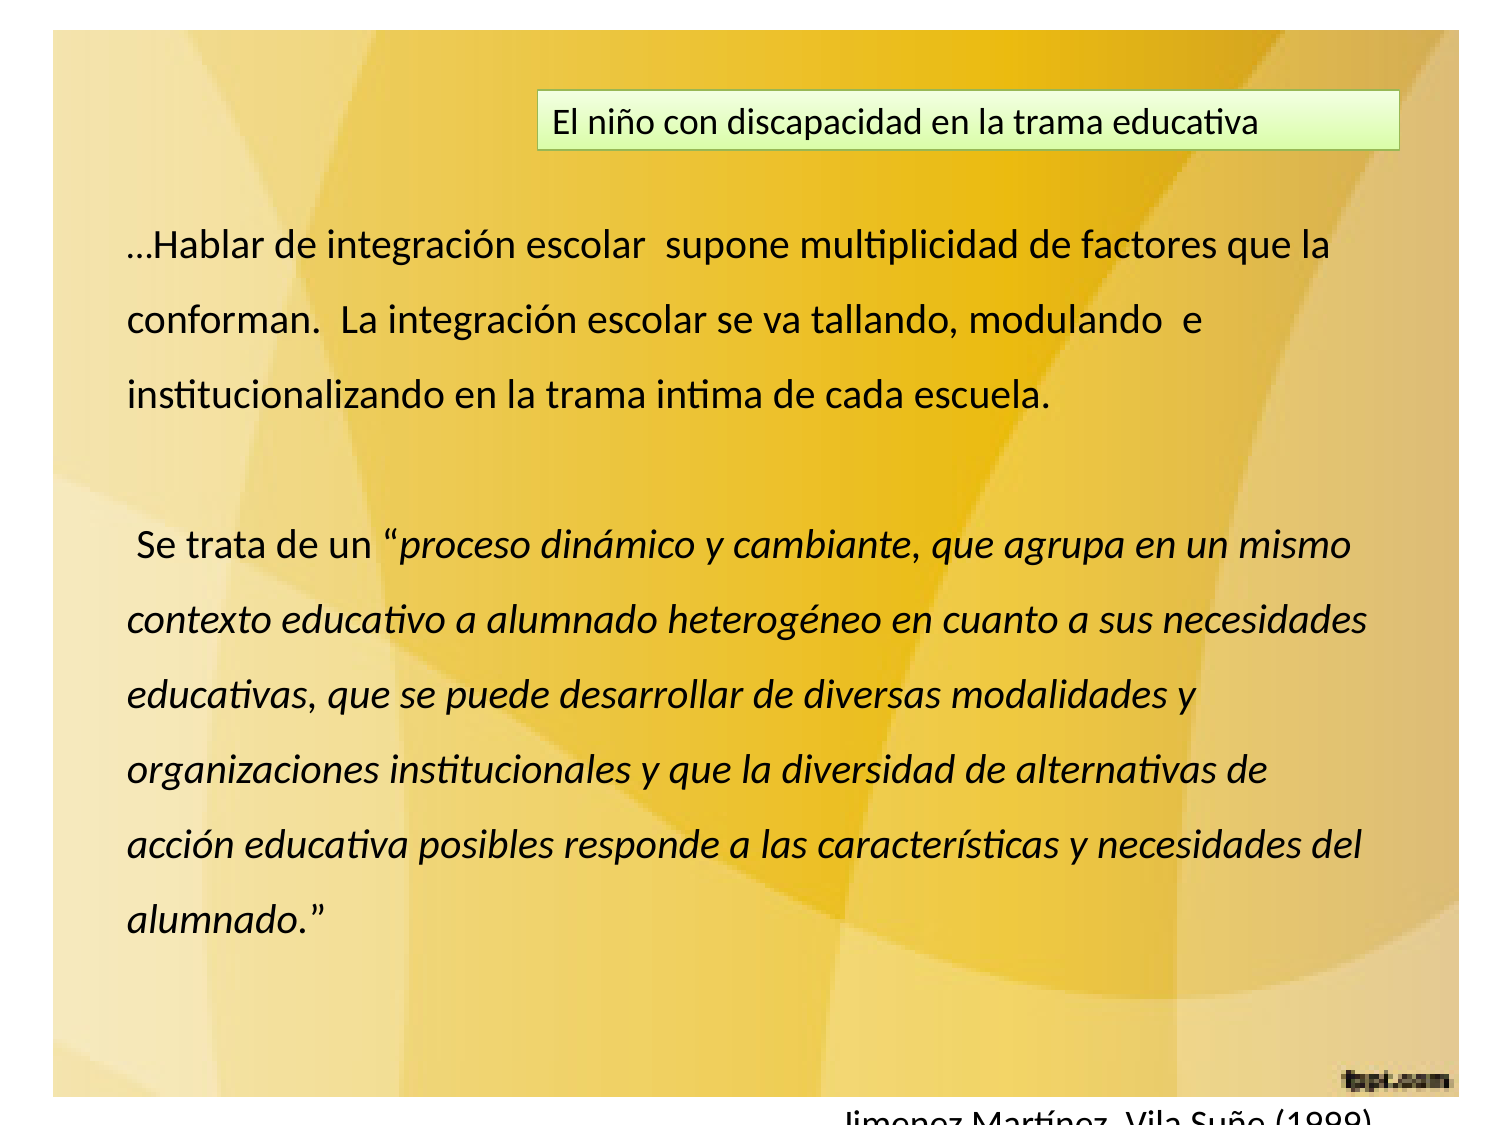

#
El niño con discapacidad en la trama educativa
…Hablar de integración escolar supone multiplicidad de factores que la conforman. La integración escolar se va tallando, modulando e institucionalizando en la trama intima de cada escuela.
 Se trata de un “proceso dinámico y cambiante, que agrupa en un mismo contexto educativo a alumnado heterogéneo en cuanto a sus necesidades educativas, que se puede desarrollar de diversas modalidades y organizaciones institucionales y que la diversidad de alternativas de acción educativa posibles responde a las características y necesidades del alumnado.”
Jimenez Martínez, Vila Suñe (1999)